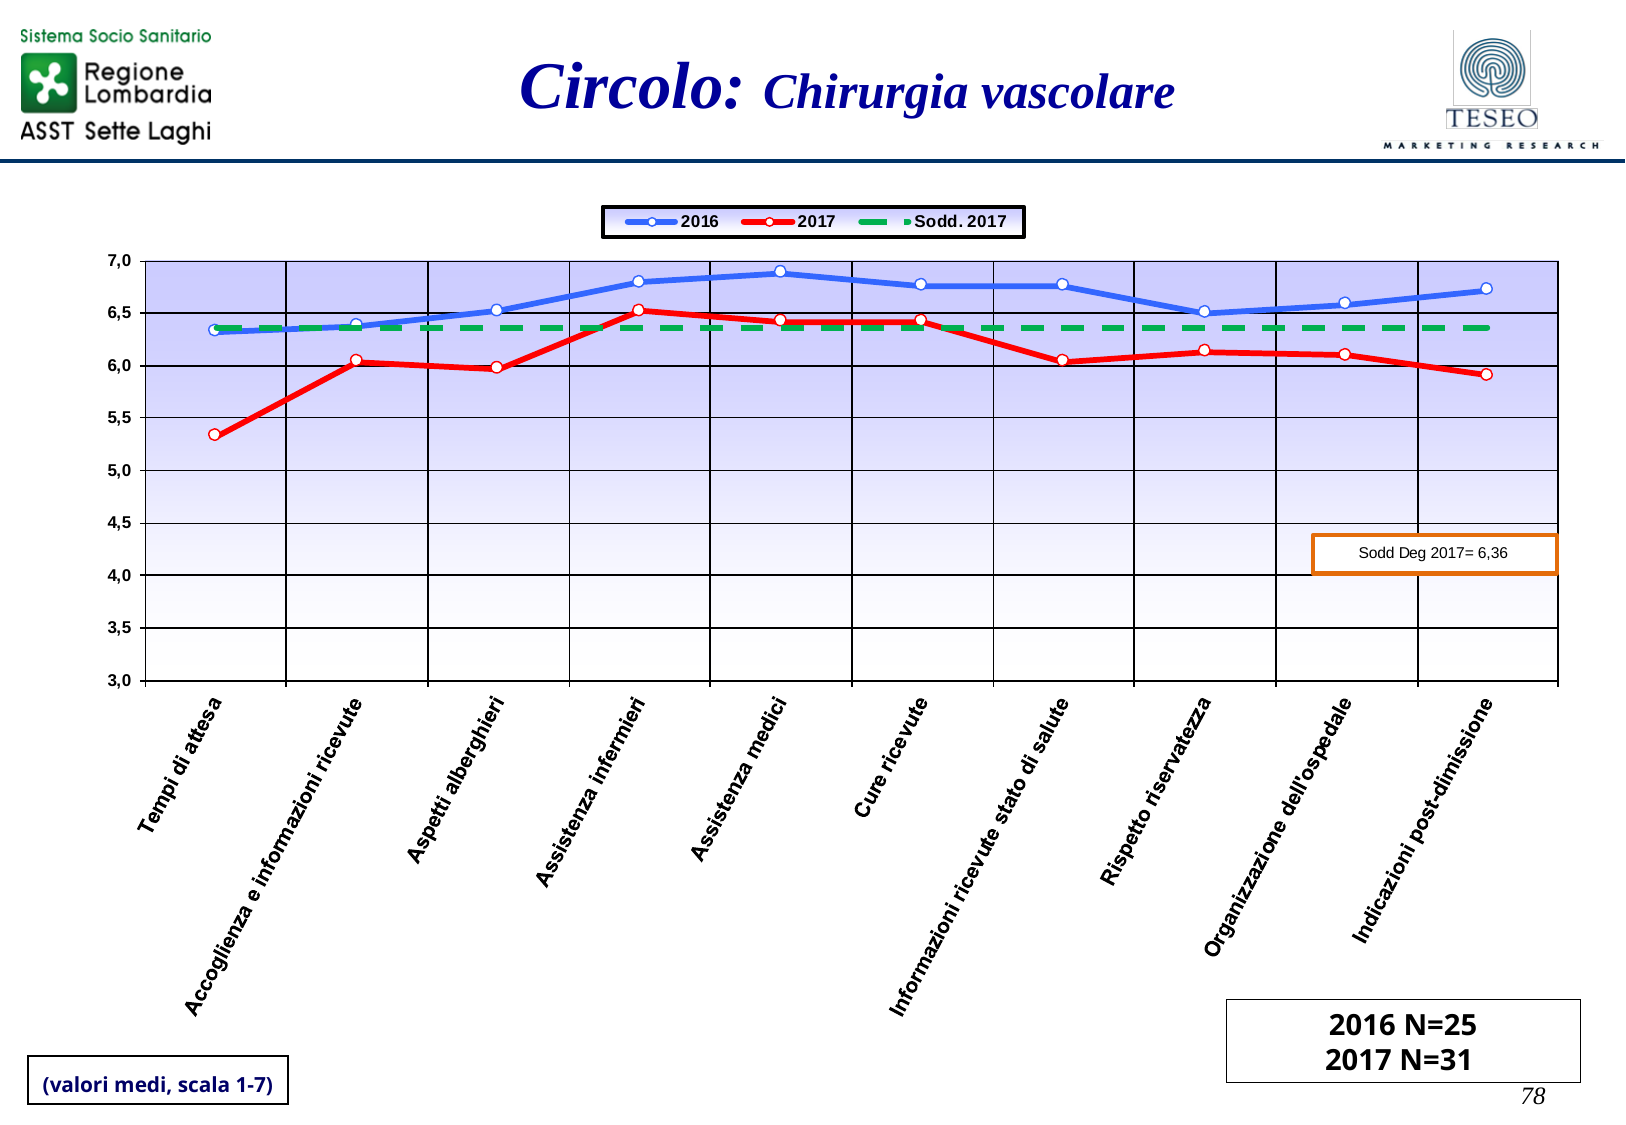

Circolo: Chirurgia vascolare
2016 N=25
2017 N=31
(valori medi, scala 1-7)